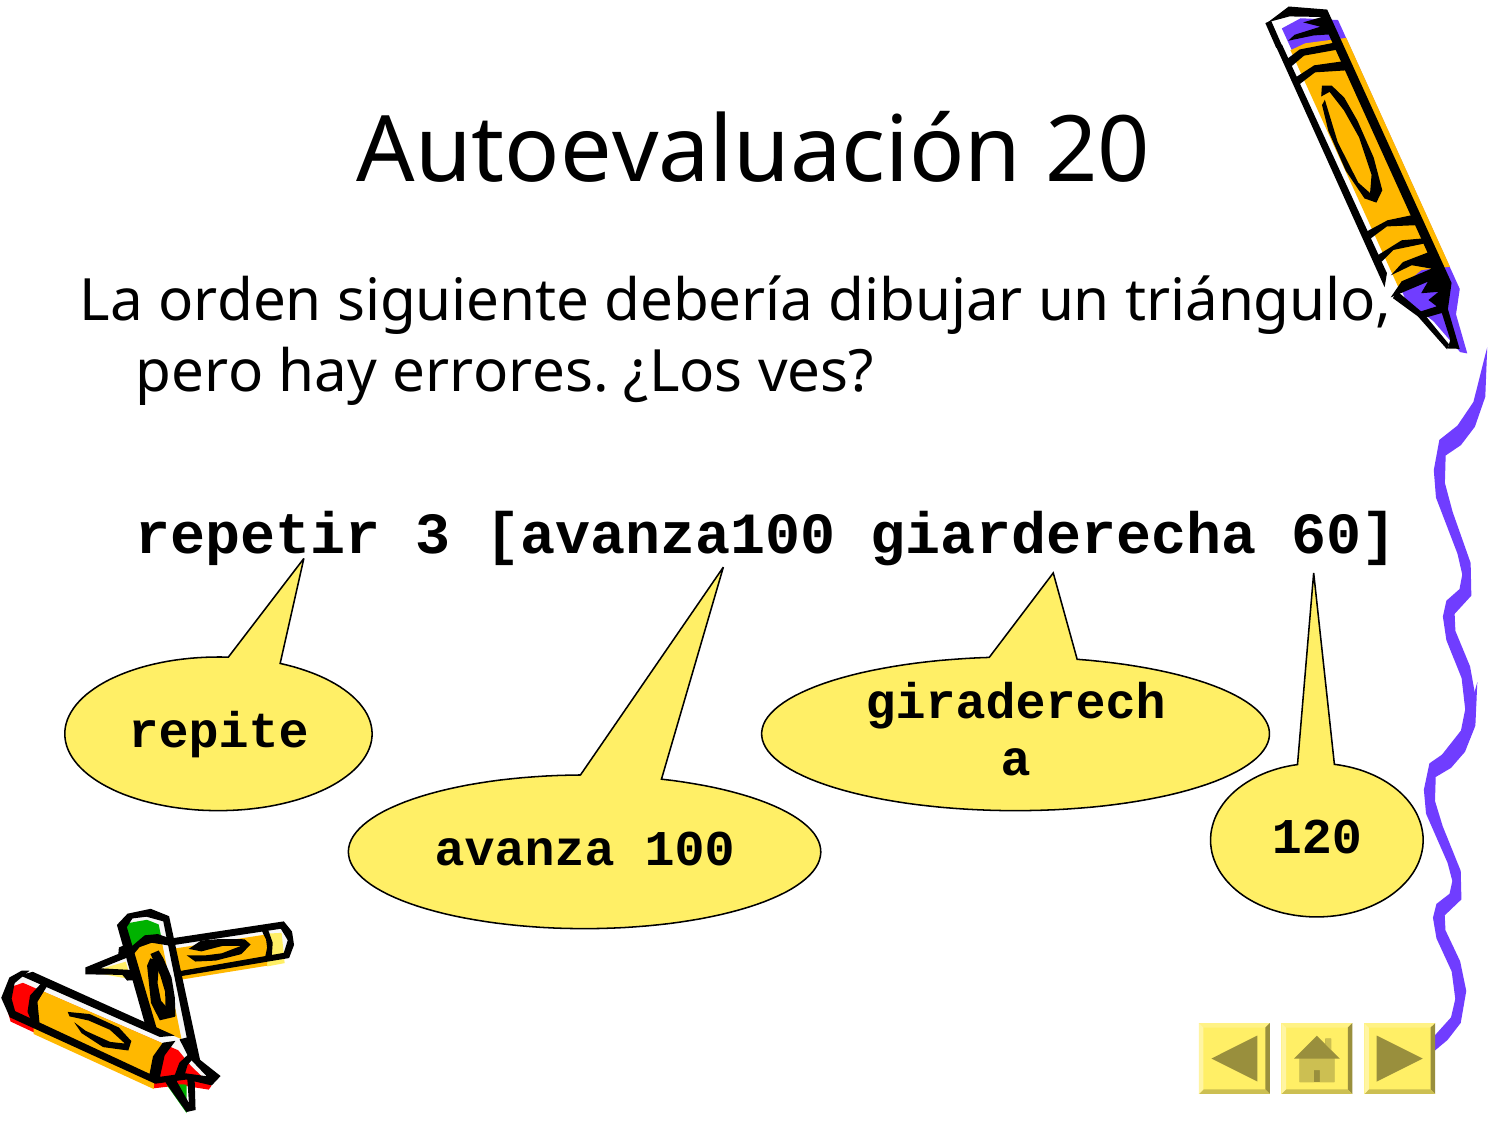

Autoevaluación 20
# La orden siguiente debería dibujar un triángulo, pero hay errores. ¿Los ves?
	repetir 3 [avanza100 giarderecha 60]
repite
giraderecha
120
avanza 100